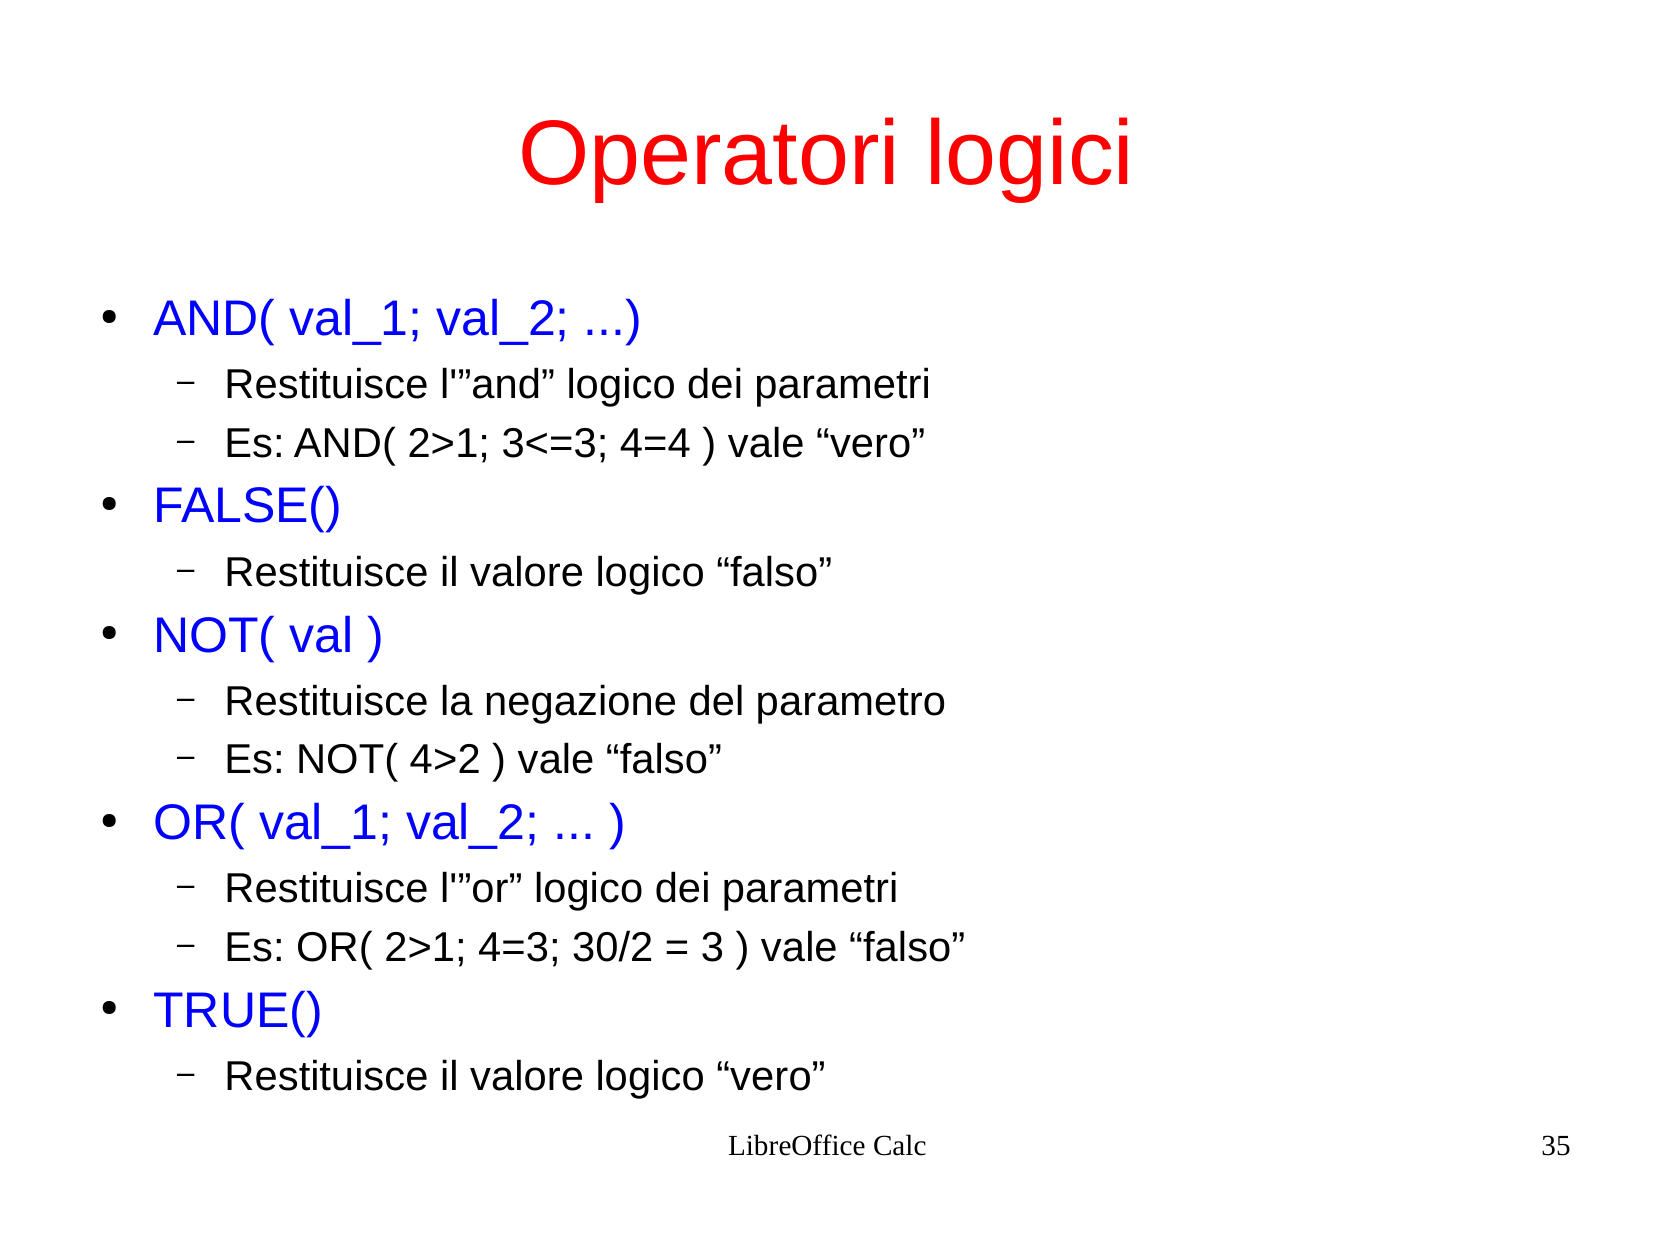

# Operatori logici
AND( val_1; val_2; ...)
Restituisce l'”and” logico dei parametri
Es: AND( 2>1; 3<=3; 4=4 ) vale “vero”
FALSE()
Restituisce il valore logico “falso”
NOT( val )
Restituisce la negazione del parametro
Es: NOT( 4>2 ) vale “falso”
OR( val_1; val_2; ... )
Restituisce l'”or” logico dei parametri
Es: OR( 2>1; 4=3; 30/2 = 3 ) vale “falso”
TRUE()
Restituisce il valore logico “vero”
LibreOffice Calc
35